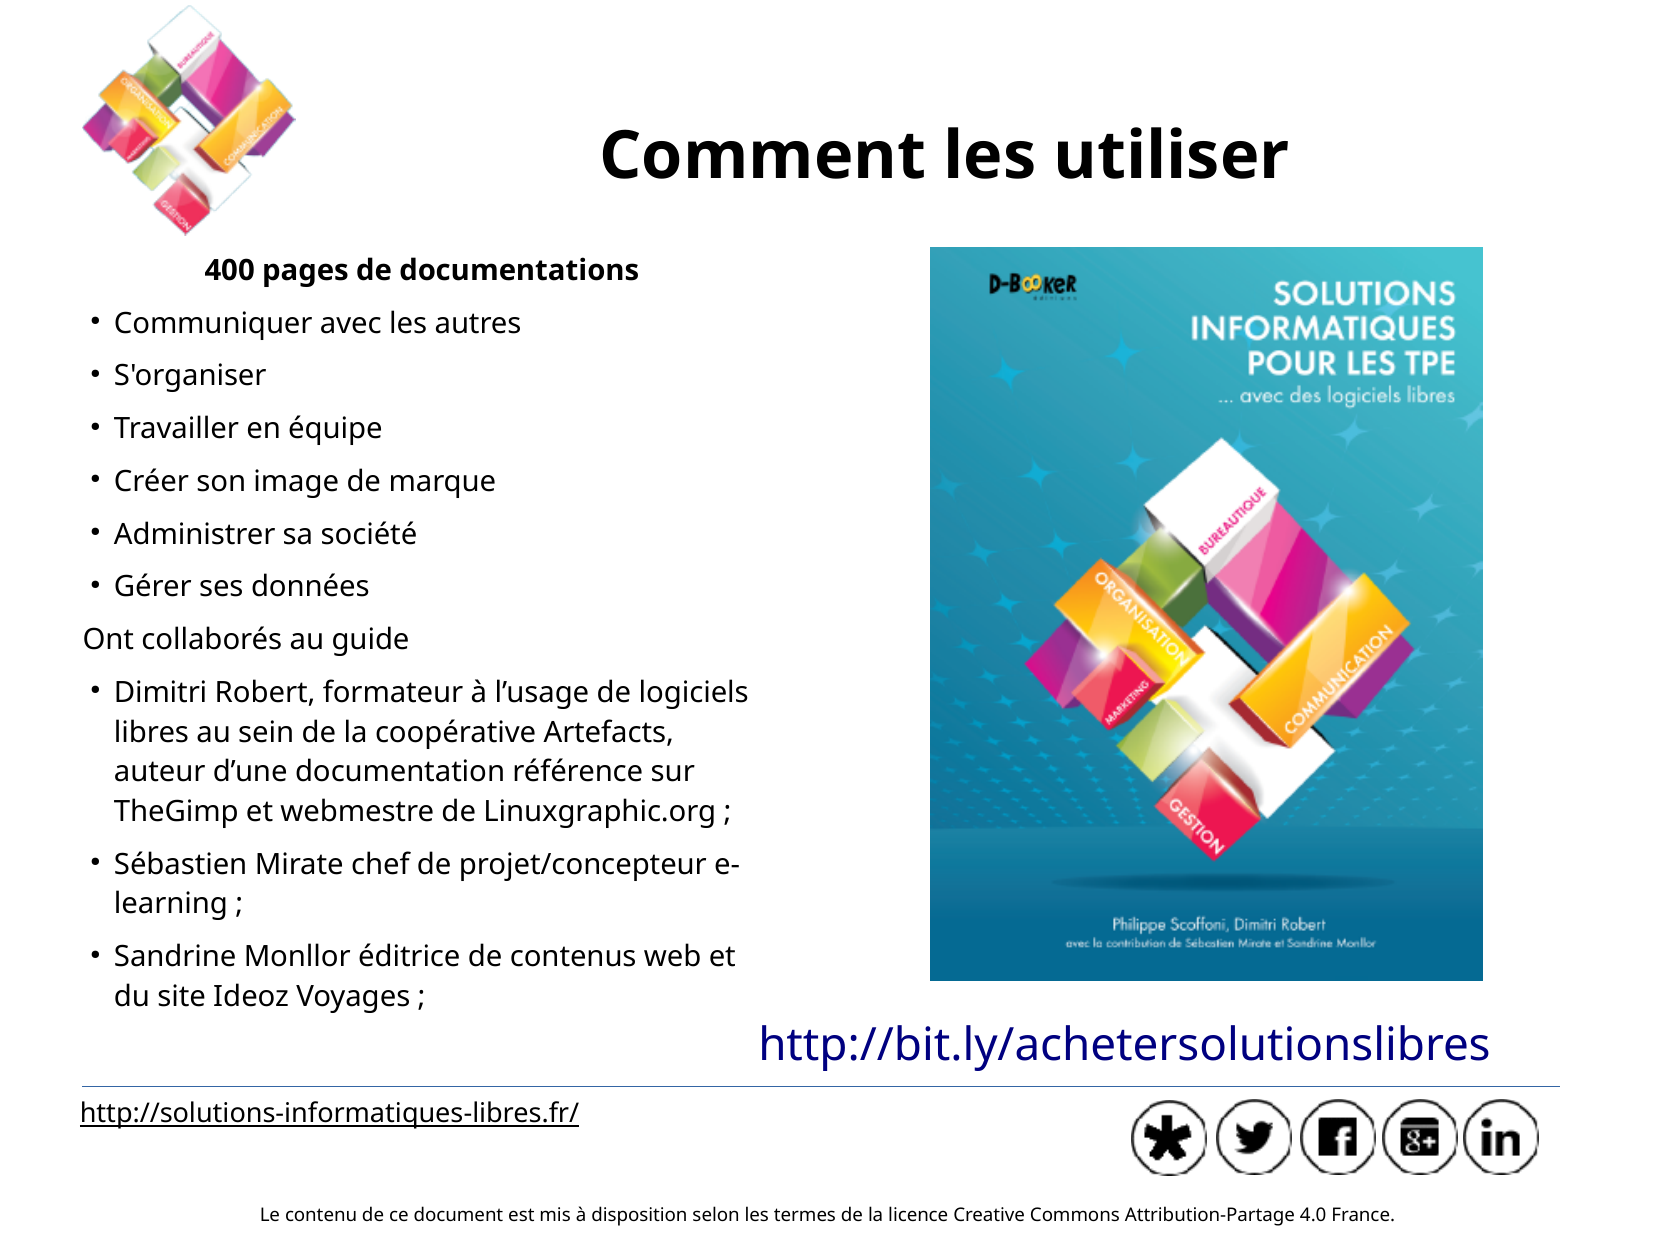

Comment les utiliser
# 400 pages de documentations
Communiquer avec les autres
S'organiser
Travailler en équipe
Créer son image de marque
Administrer sa société
Gérer ses données
Ont collaborés au guide
Dimitri Robert, formateur à l’usage de logiciels libres au sein de la coopérative Artefacts, auteur d’une documentation référence sur TheGimp et webmestre de Linuxgraphic.org ;
Sébastien Mirate chef de projet/concepteur e-learning ;
Sandrine Monllor éditrice de contenus web et du site Ideoz Voyages ;
http://bit.ly/achetersolutionslibres